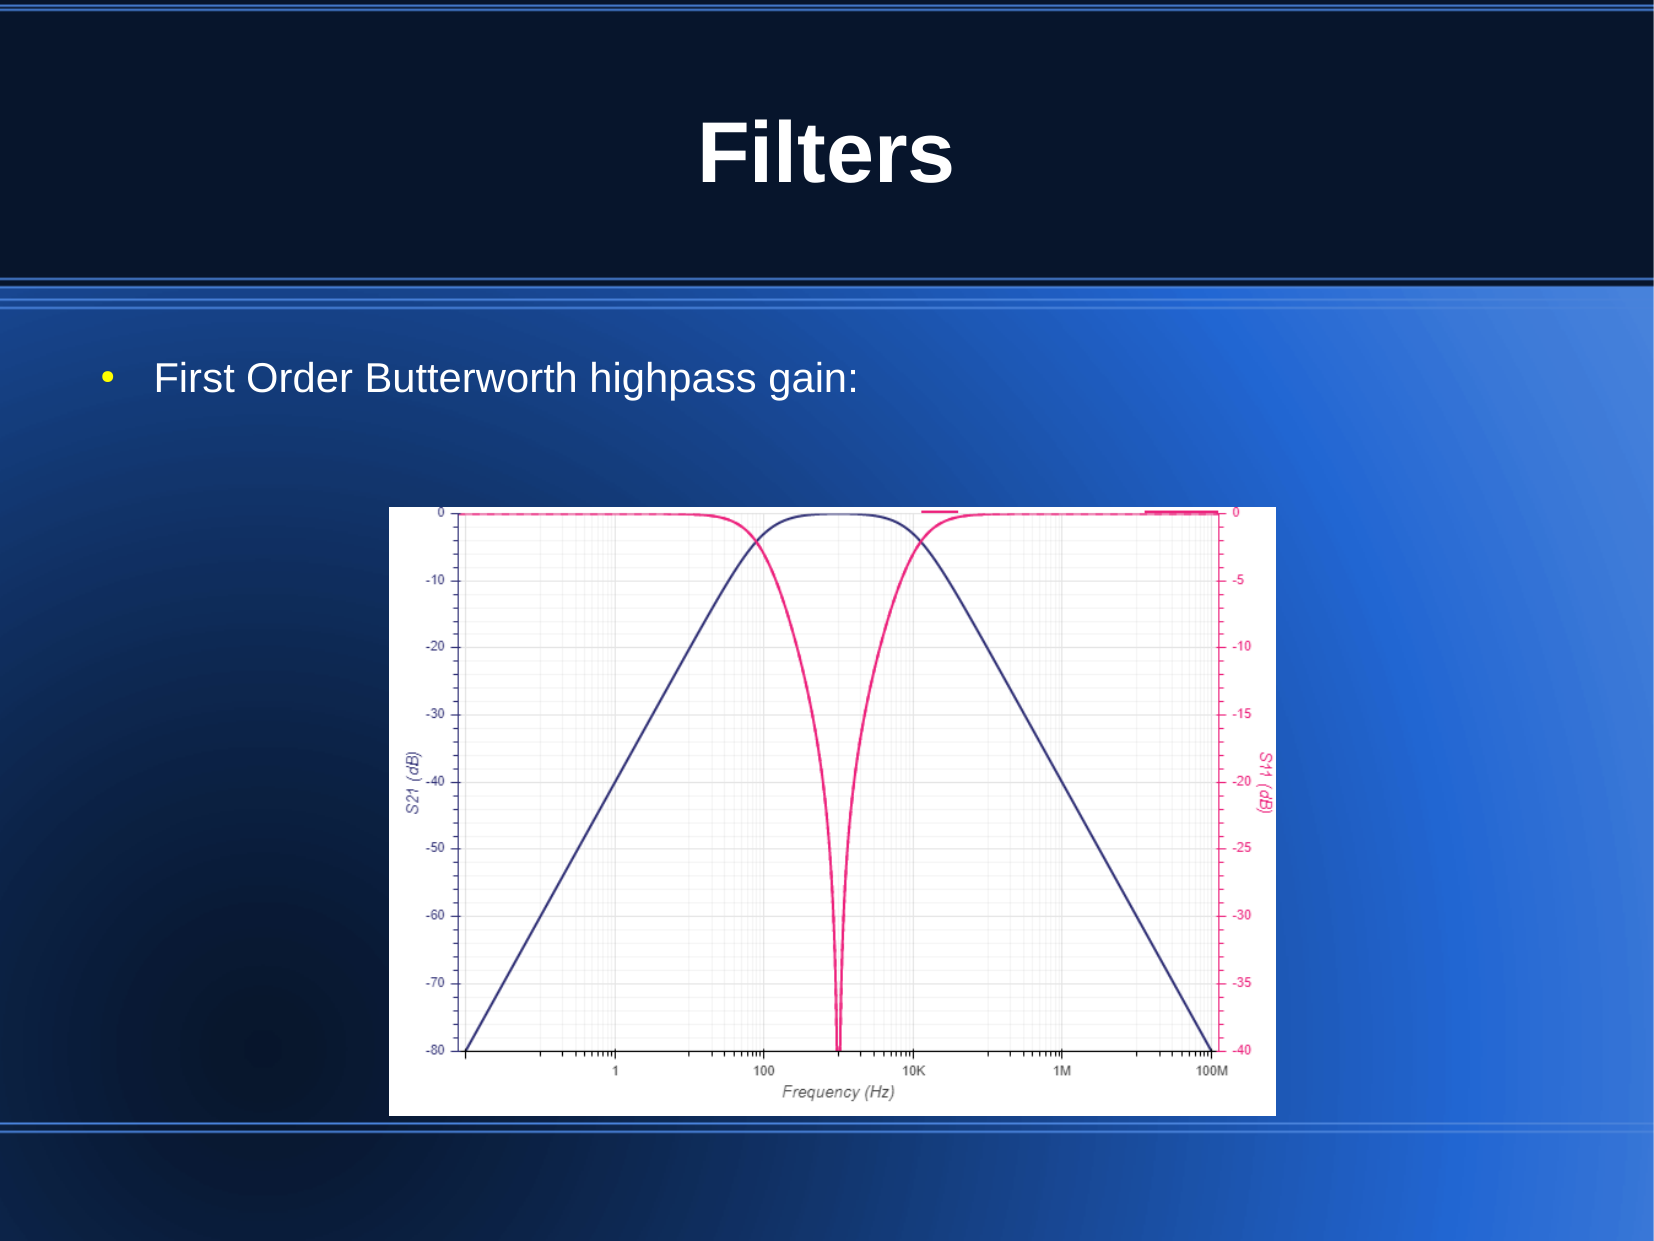

# Filters
First Order Butterworth highpass gain: